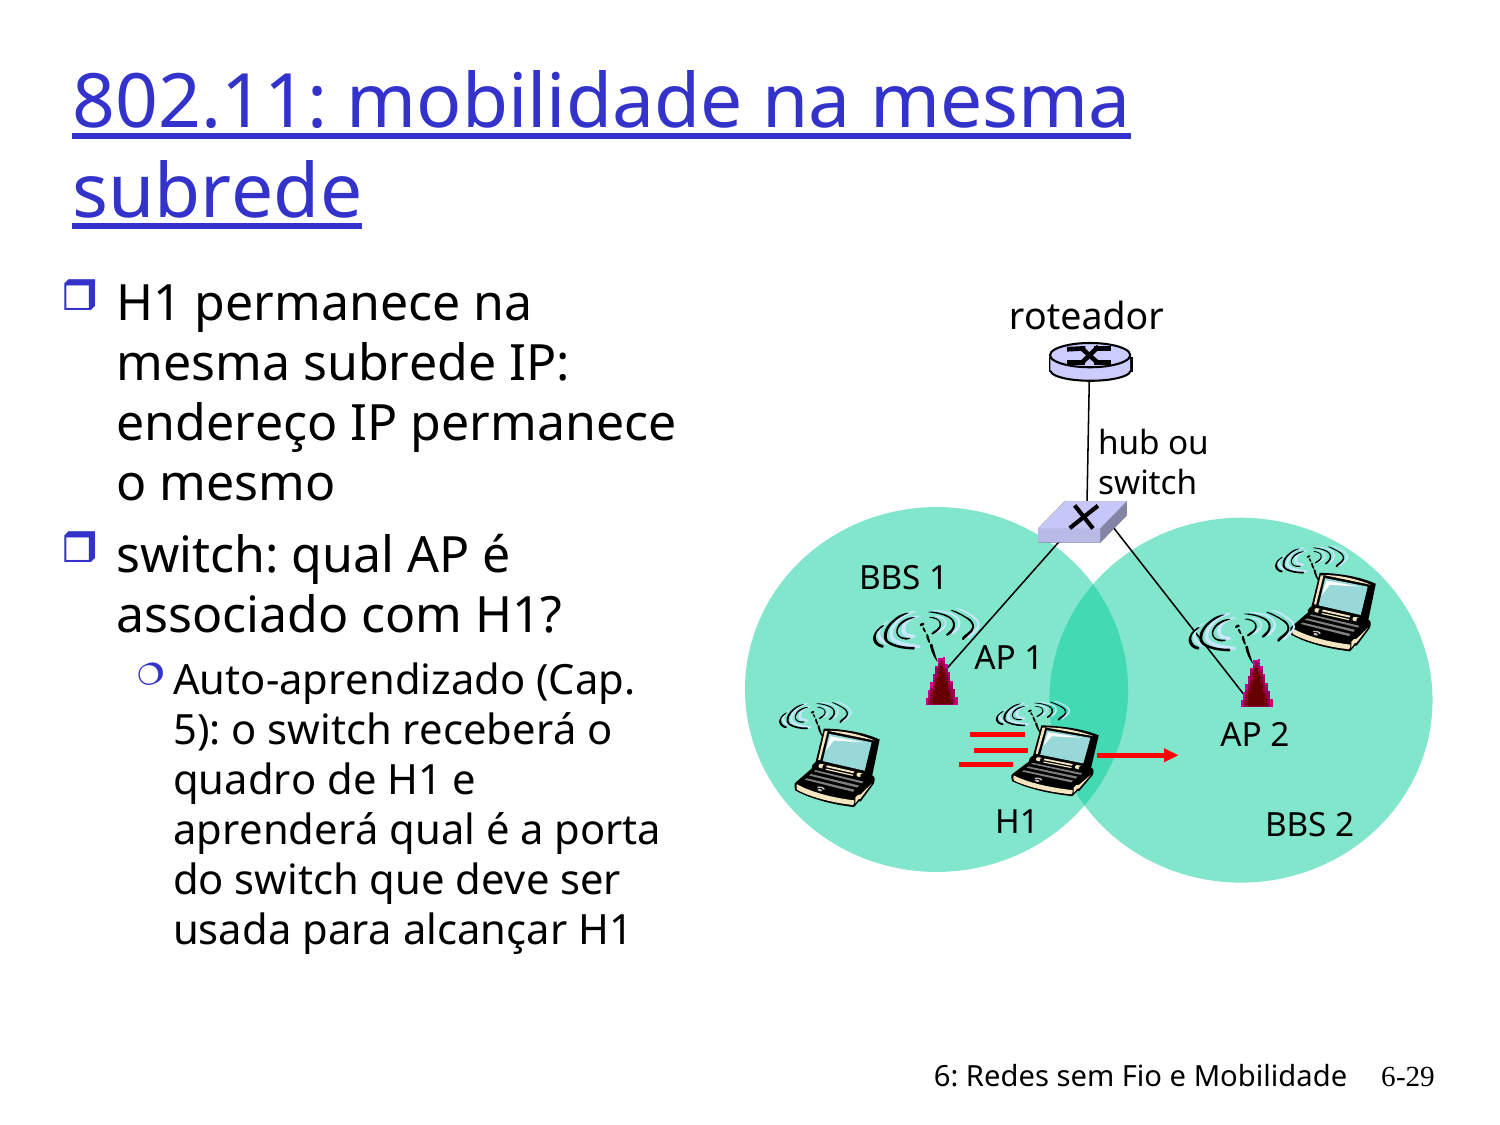

802.11: mobilidade na mesma subrede
H1 permanece na mesma subrede IP: endereço IP permanece o mesmo
switch: qual AP é associado com H1?
Auto-aprendizado (Cap. 5): o switch receberá o quadro de H1 e aprenderá qual é a porta do switch que deve ser usada para alcançar H1
roteador
hub ou
switch
BBS 1
AP 1
AP 2
H1
BBS 2
6: Redes sem Fio e Mobilidade